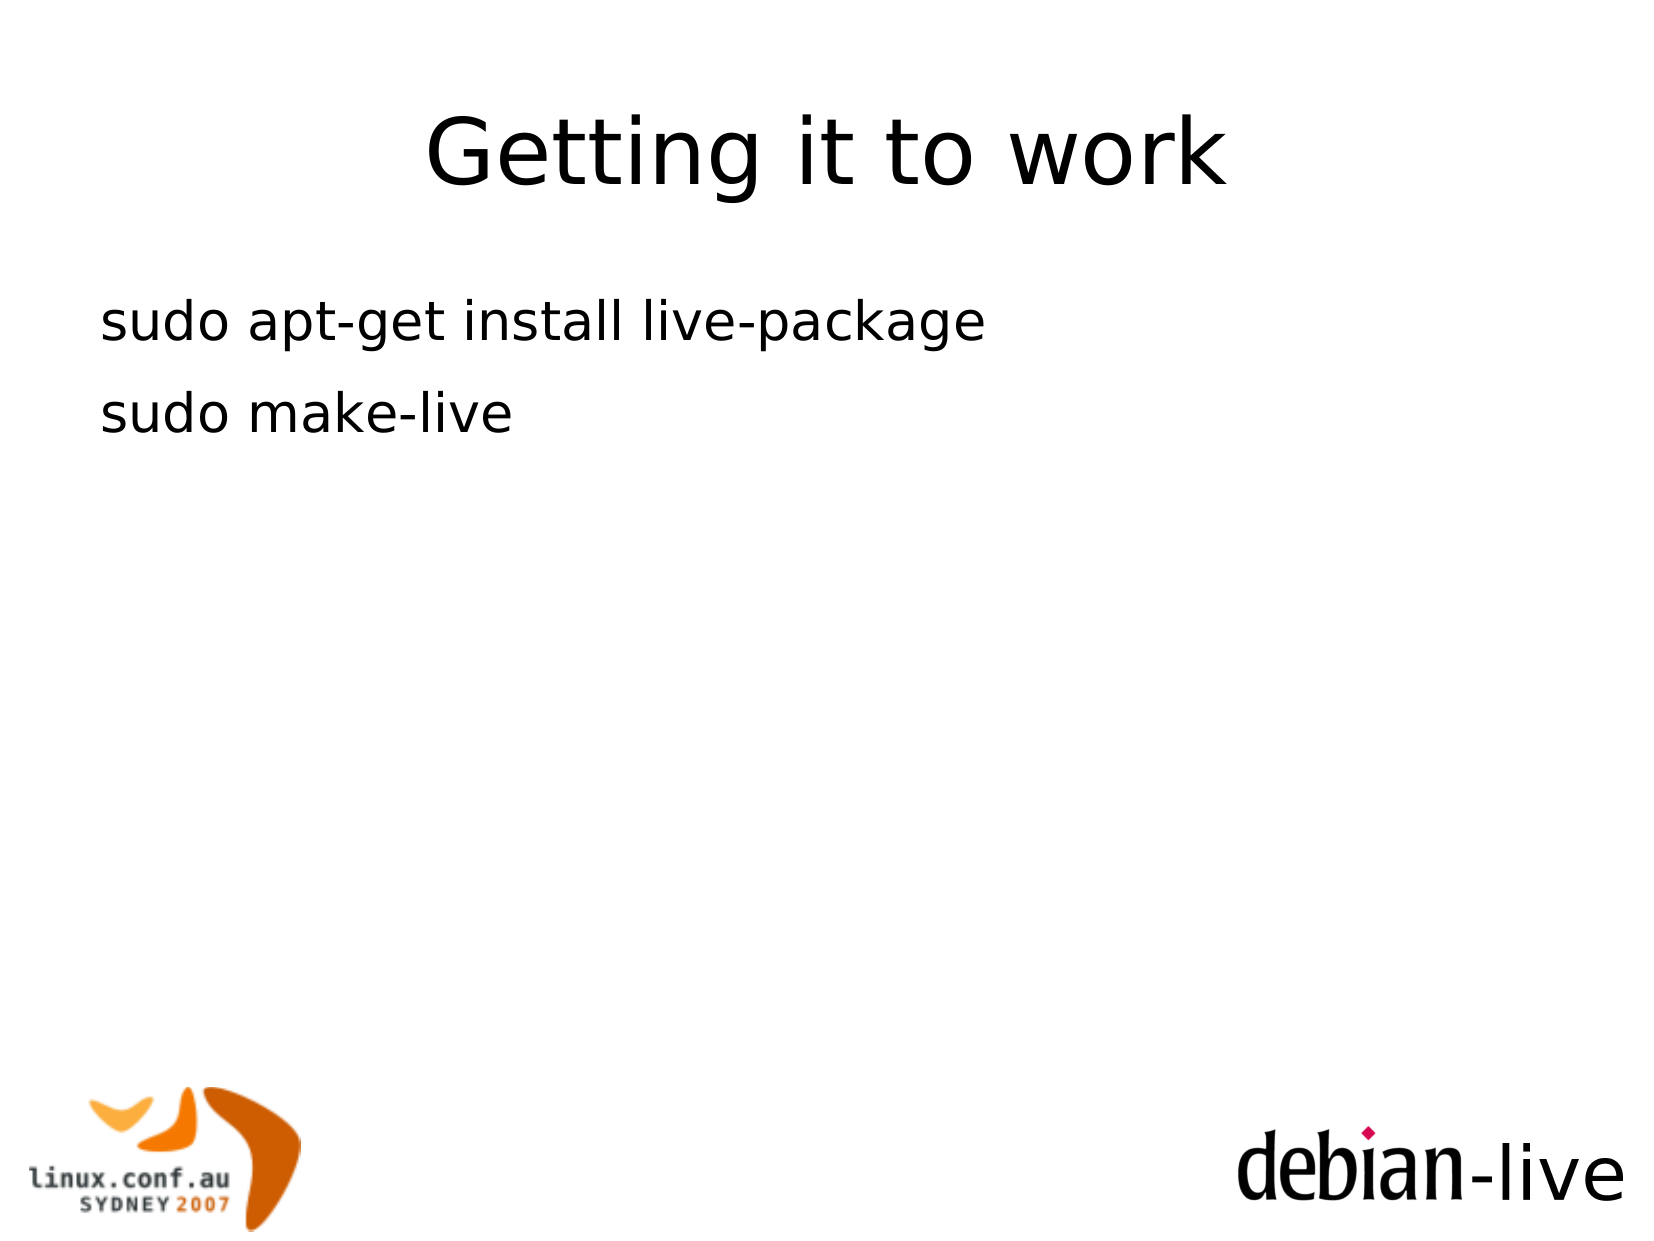

# Getting it to work
sudo apt-get install live-package
sudo make-live